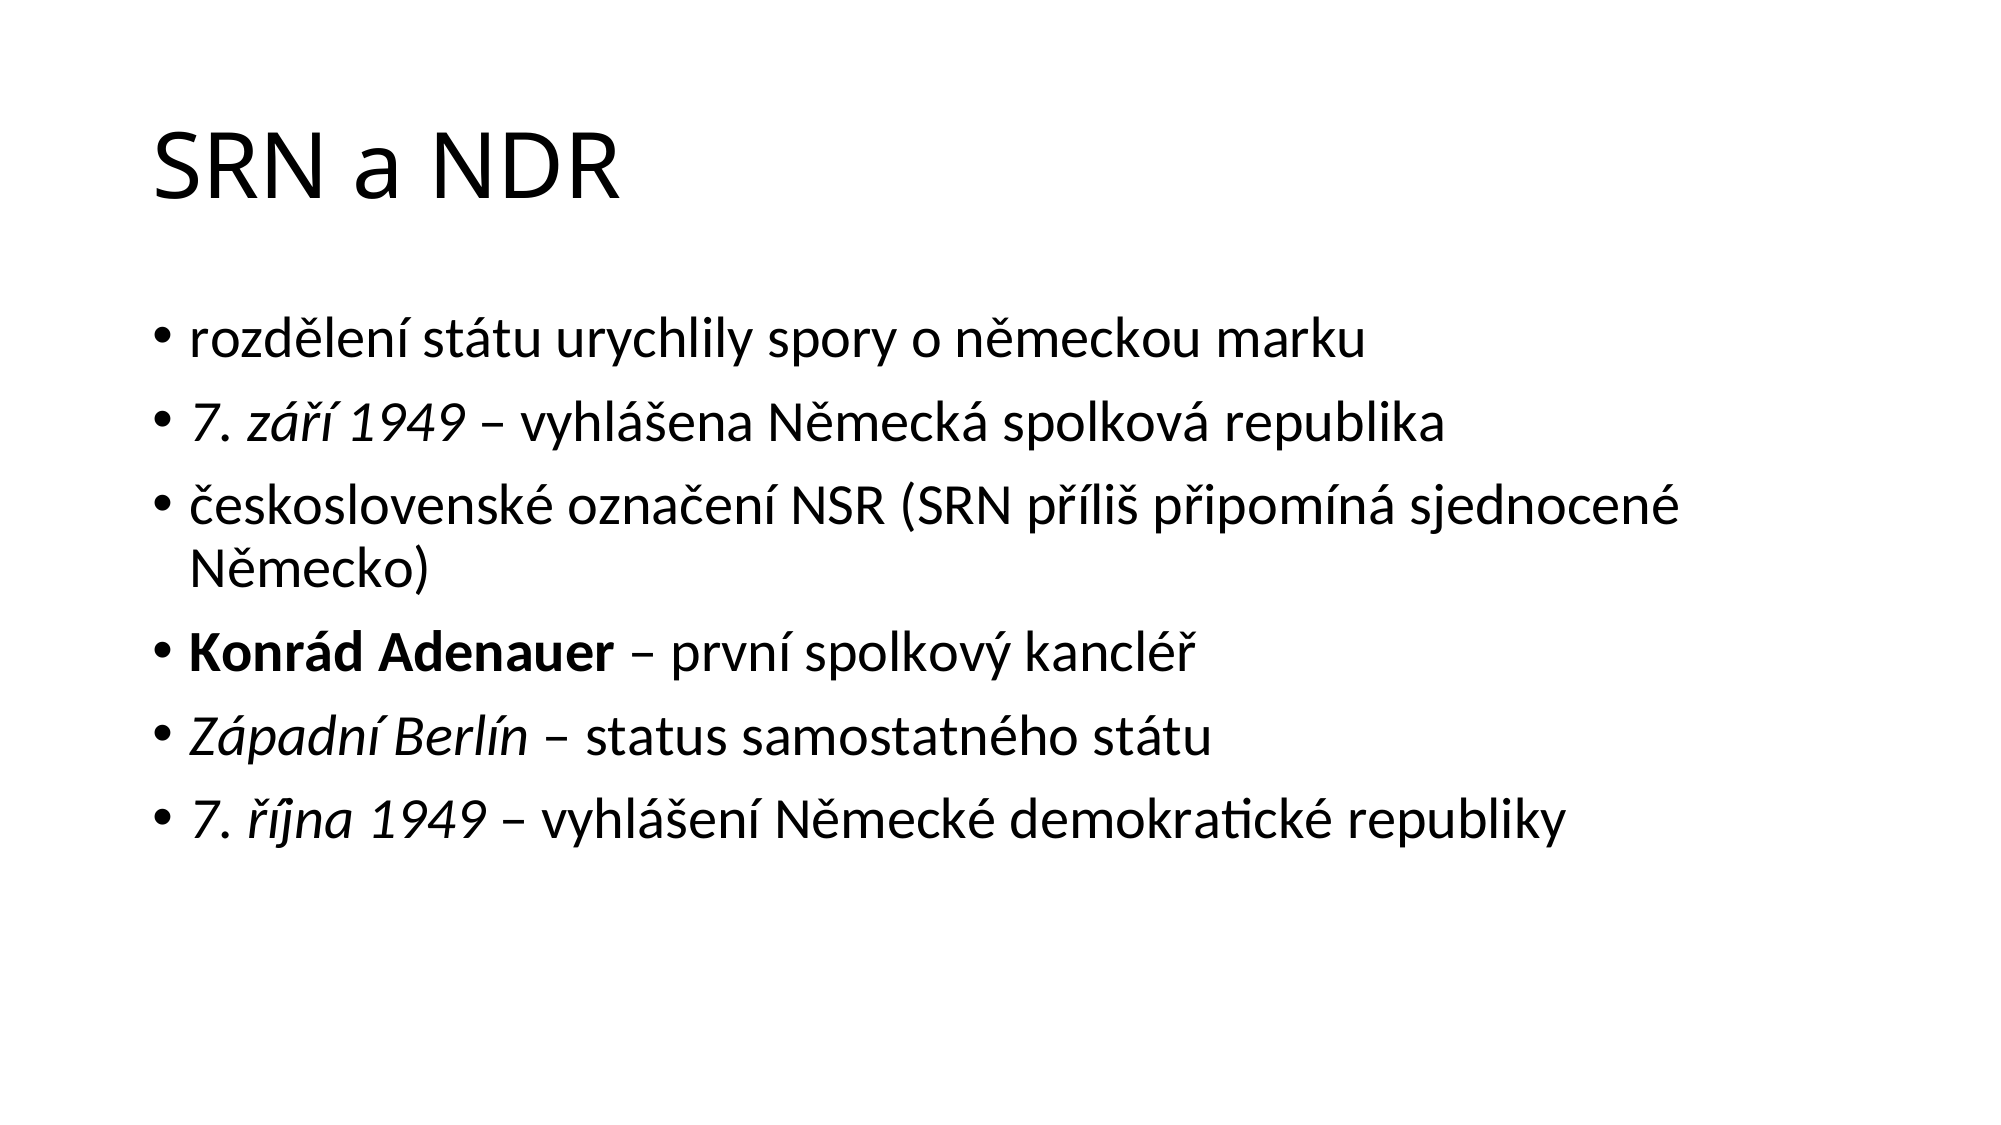

# SRN a NDR
rozdělení státu urychlily spory o německou marku
7. září 1949 – vyhlášena Německá spolková republika
československé označení NSR (SRN příliš připomíná sjednocené Německo)
Konrád Adenauer – první spolkový kancléř
Západní Berlín – status samostatného státu
7. října 1949 – vyhlášení Německé demokratické republiky